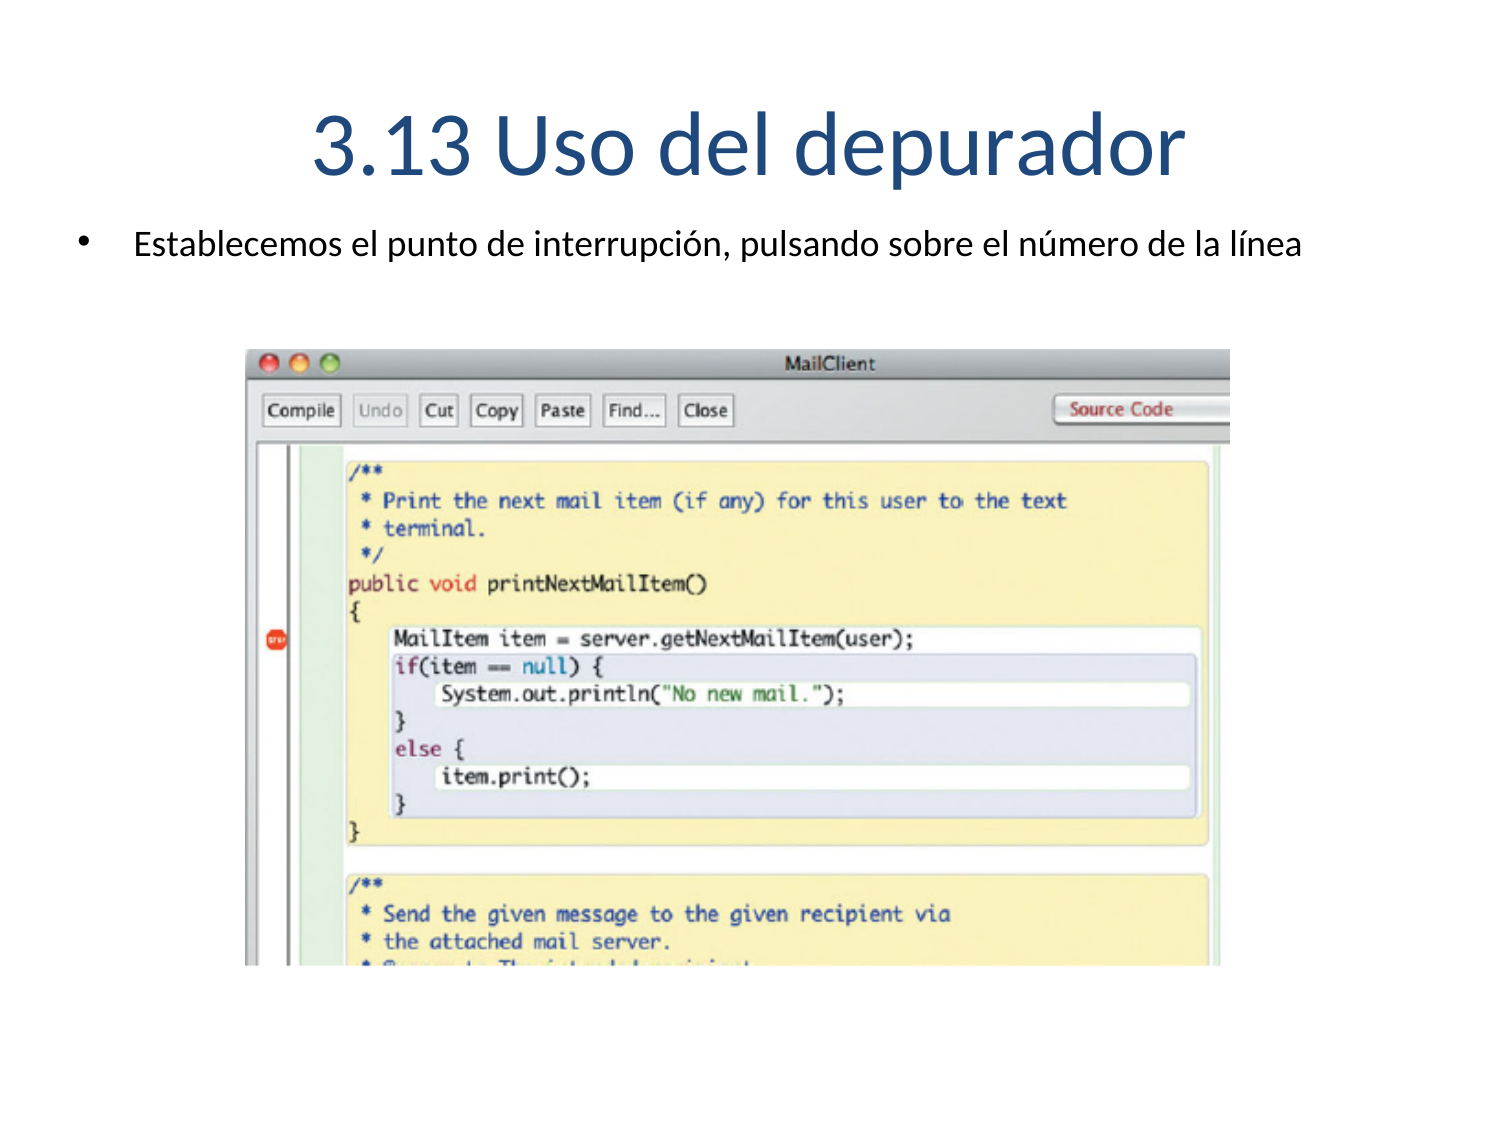

# 3.13 Uso del depurador
Establecemos el punto de interrupción, pulsando sobre el número de la línea